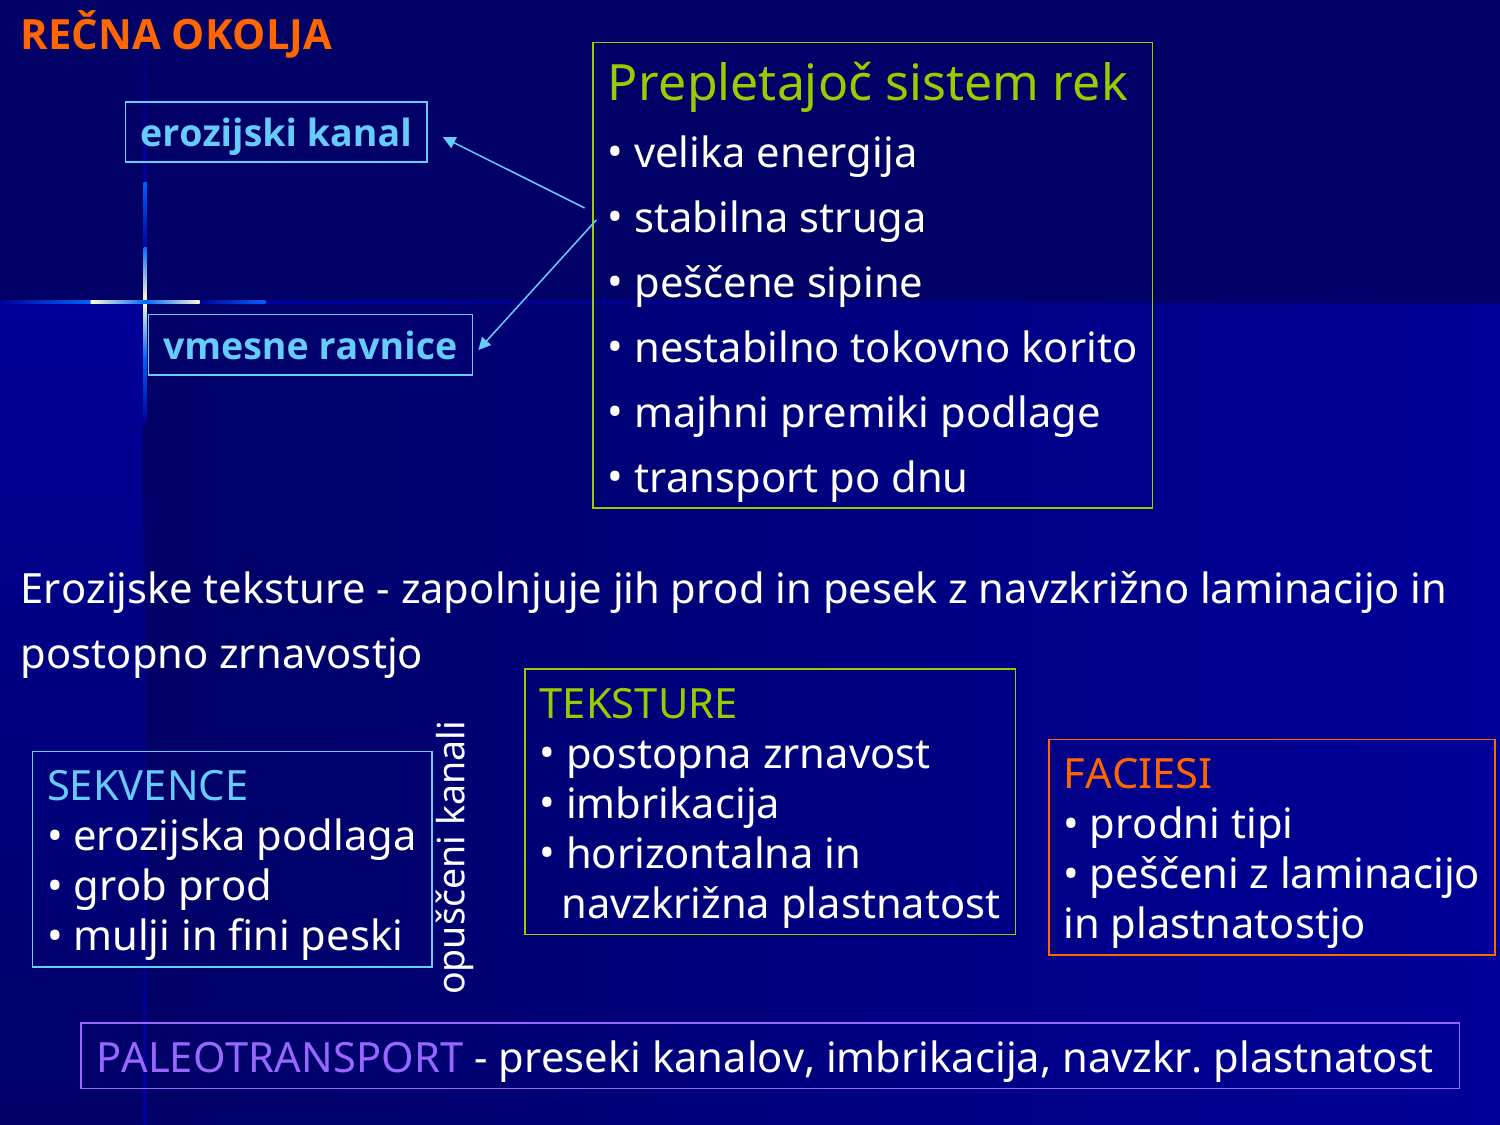

REČNA OKOLJA
Prepletajoč sistem rek
 velika energija
 stabilna struga
 peščene sipine
 nestabilno tokovno korito
 majhni premiki podlage
 transport po dnu
erozijski kanal
vmesne ravnice
Erozijske teksture - zapolnjuje jih prod in pesek z navzkrižno laminacijo in
postopno zrnavostjo
TEKSTURE
 postopna zrnavost
 imbrikacija
 horizontalna in
 navzkrižna plastnatost
FACIESI
 prodni tipi
 peščeni z laminacijo
in plastnatostjo
SEKVENCE
 erozijska podlaga
 grob prod
 mulji in fini peski
opuščeni kanali
PALEOTRANSPORT - preseki kanalov, imbrikacija, navzkr. plastnatost